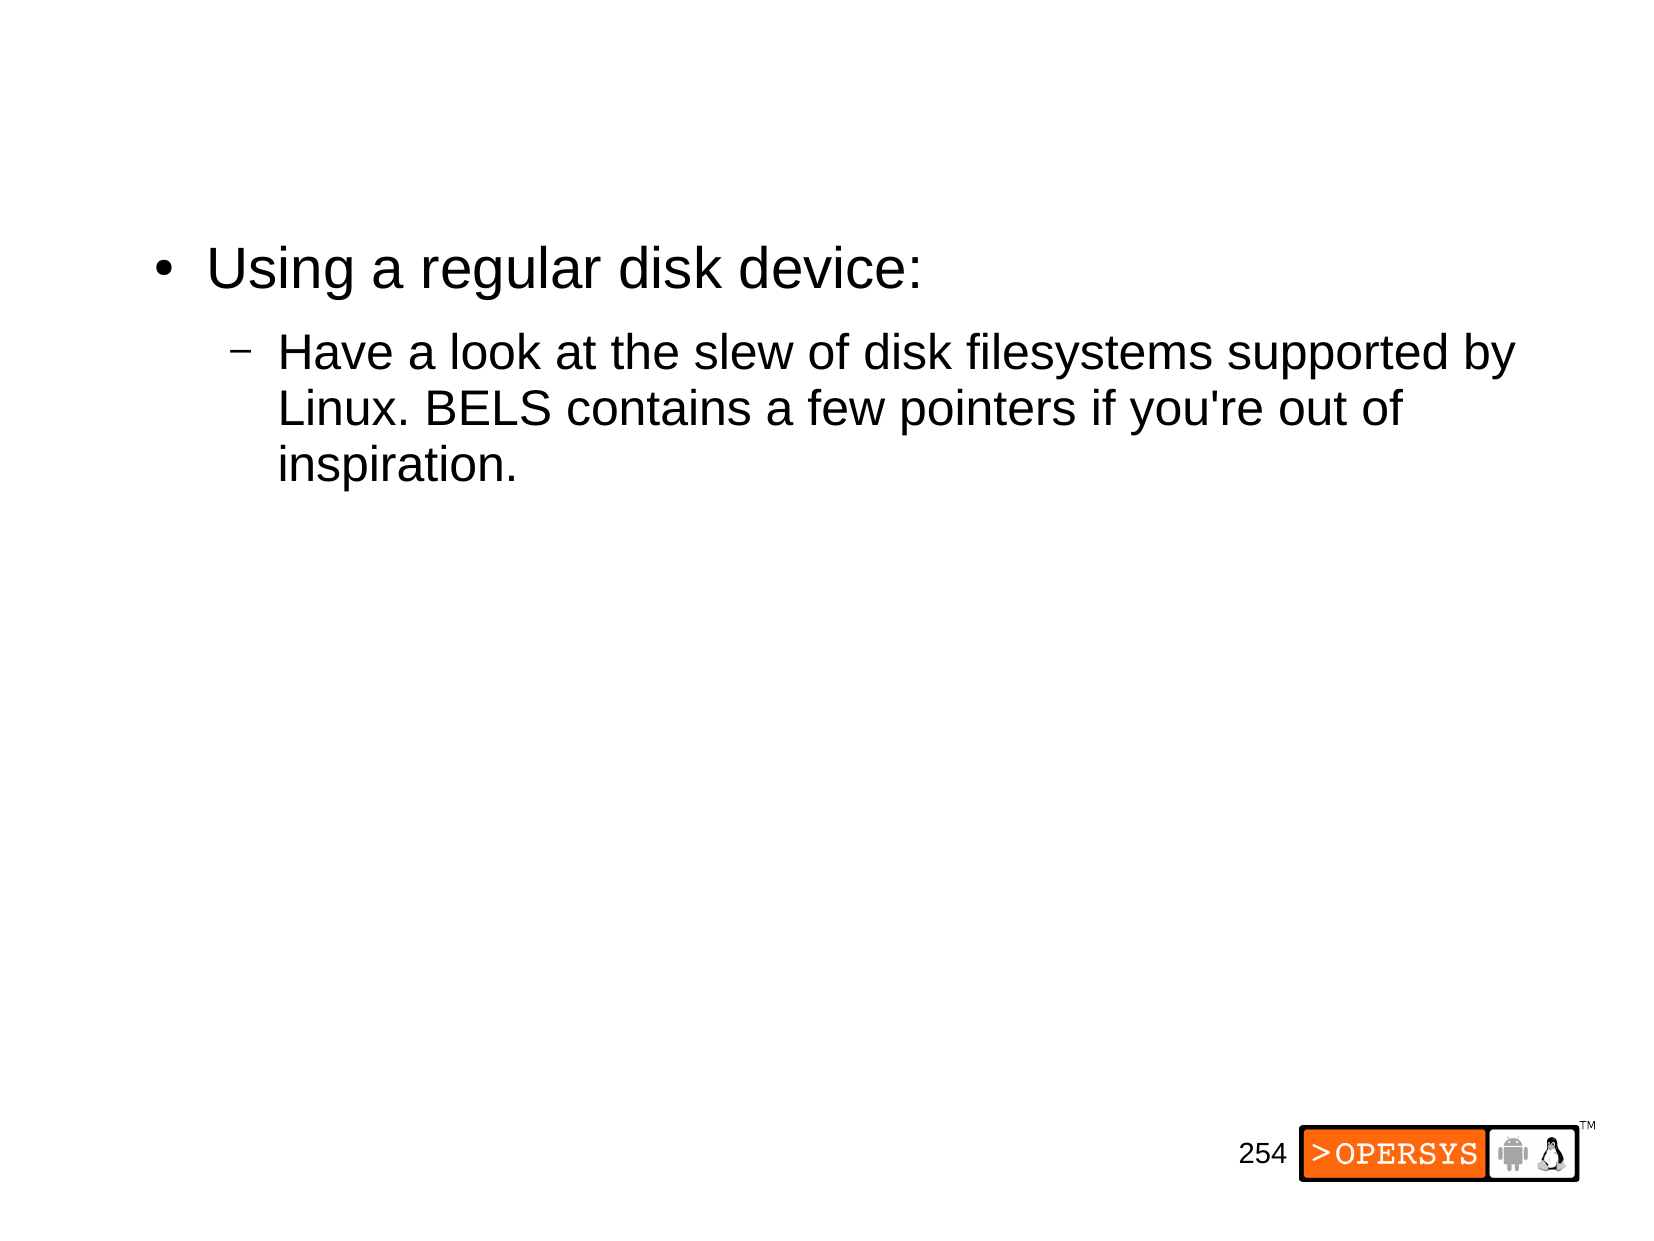

# Using a regular disk device:
Have a look at the slew of disk filesystems supported by Linux. BELS contains a few pointers if you're out of inspiration.